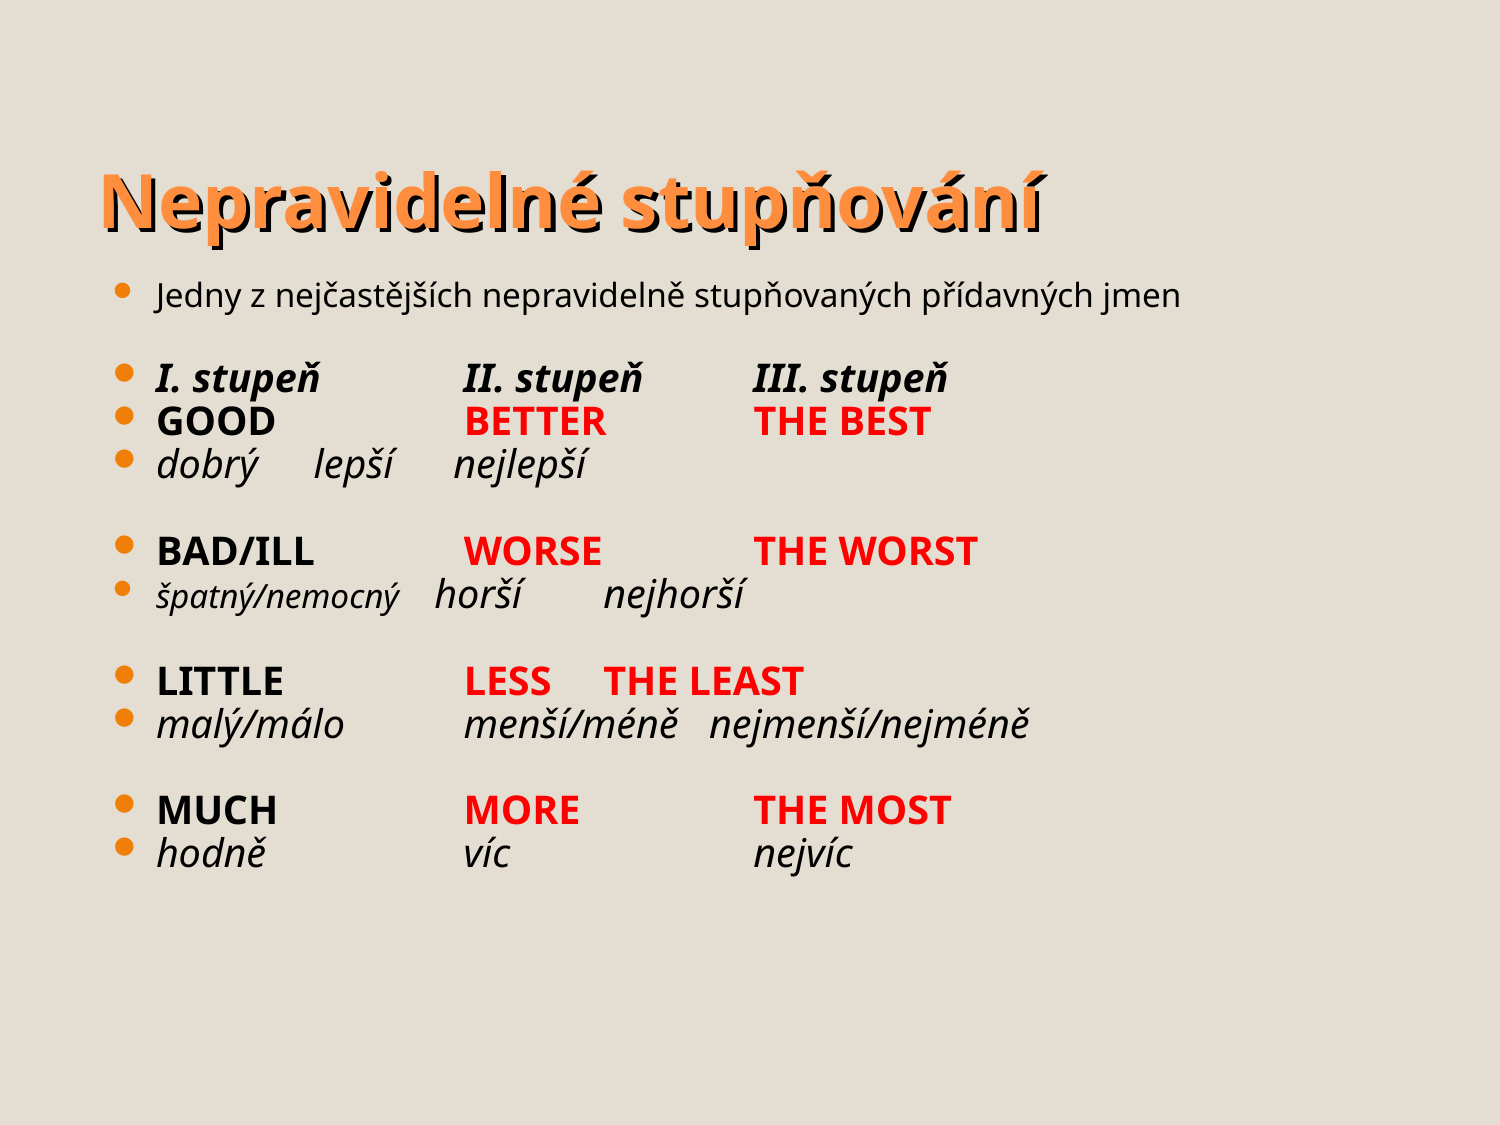

# Nepravidelné stupňování
Jedny z nejčastějších nepravidelně stupňovaných přídavných jmen
I. stupeň	 II. stupeň	 III. stupeň
GOOD	 BETTER	 THE BEST
dobrý	 lepší	 nejlepší
BAD/ILL	 WORSE	 THE WORST
špatný/nemocný horší	 nejhorší
LITTLE	 LESS	 THE LEAST
malý/málo	 menší/méně nejmenší/nejméně
MUCH	 MORE	 THE MOST
hodně	 víc		 nejvíc